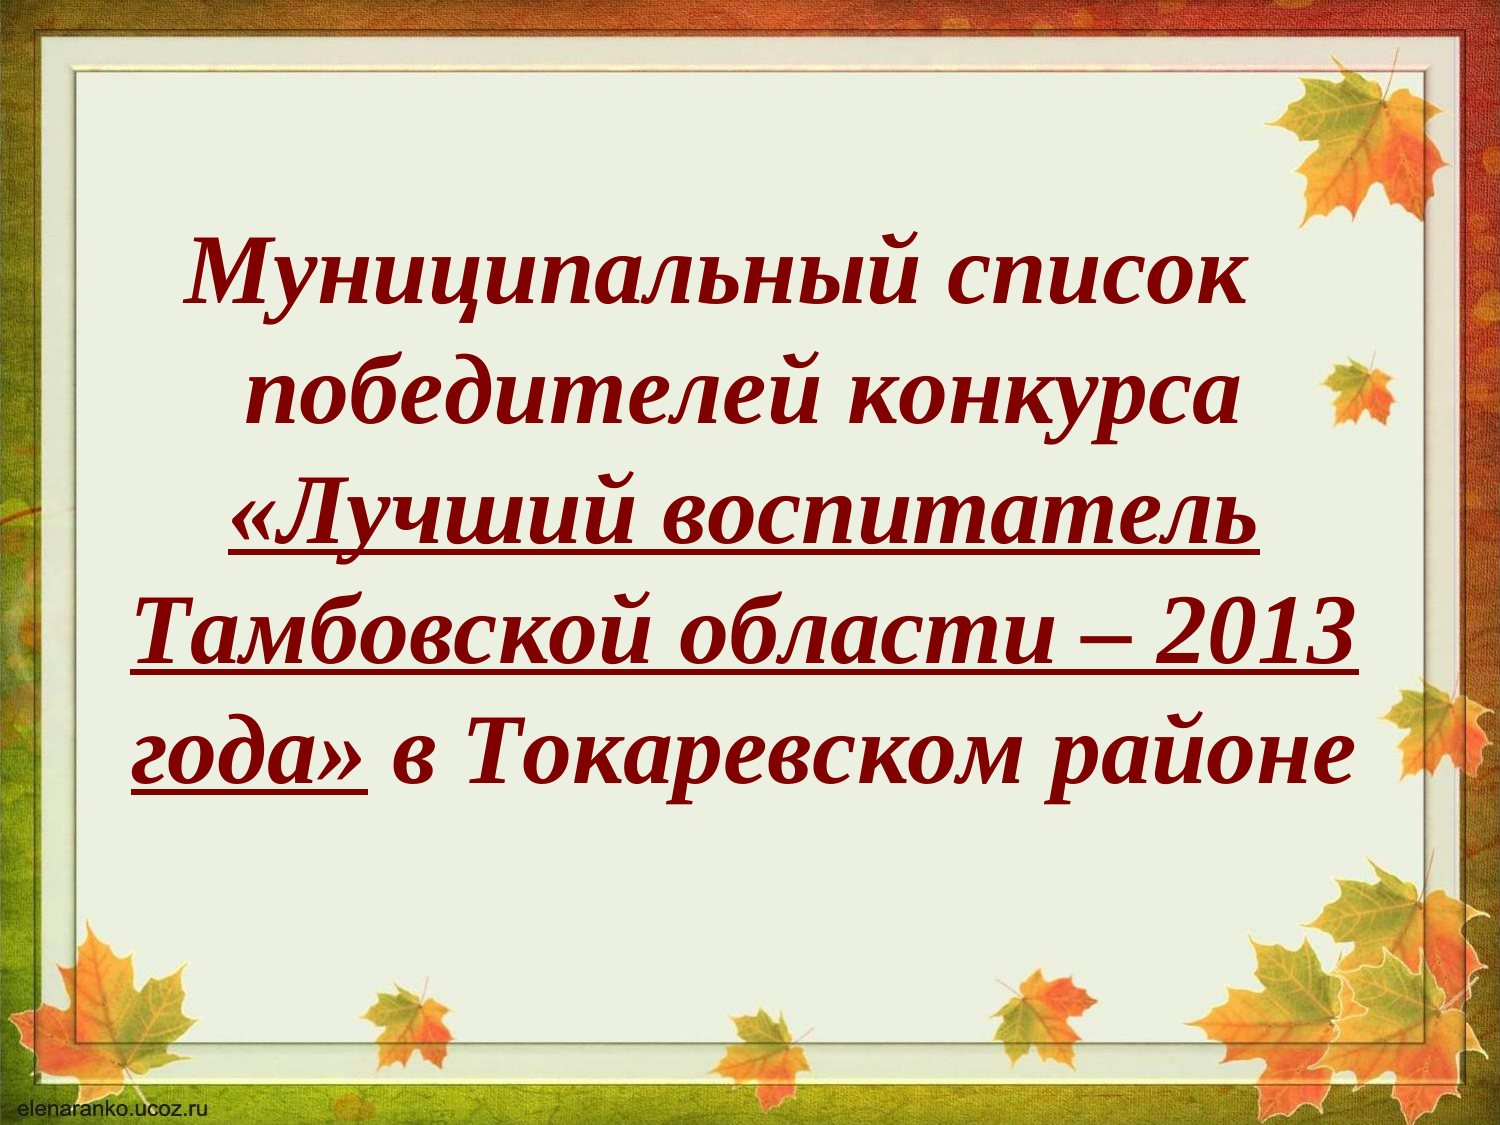

#
Муниципальный список победителей конкурса «Лучший воспитатель Тамбовской области – 2013 года» в Токаревском районе